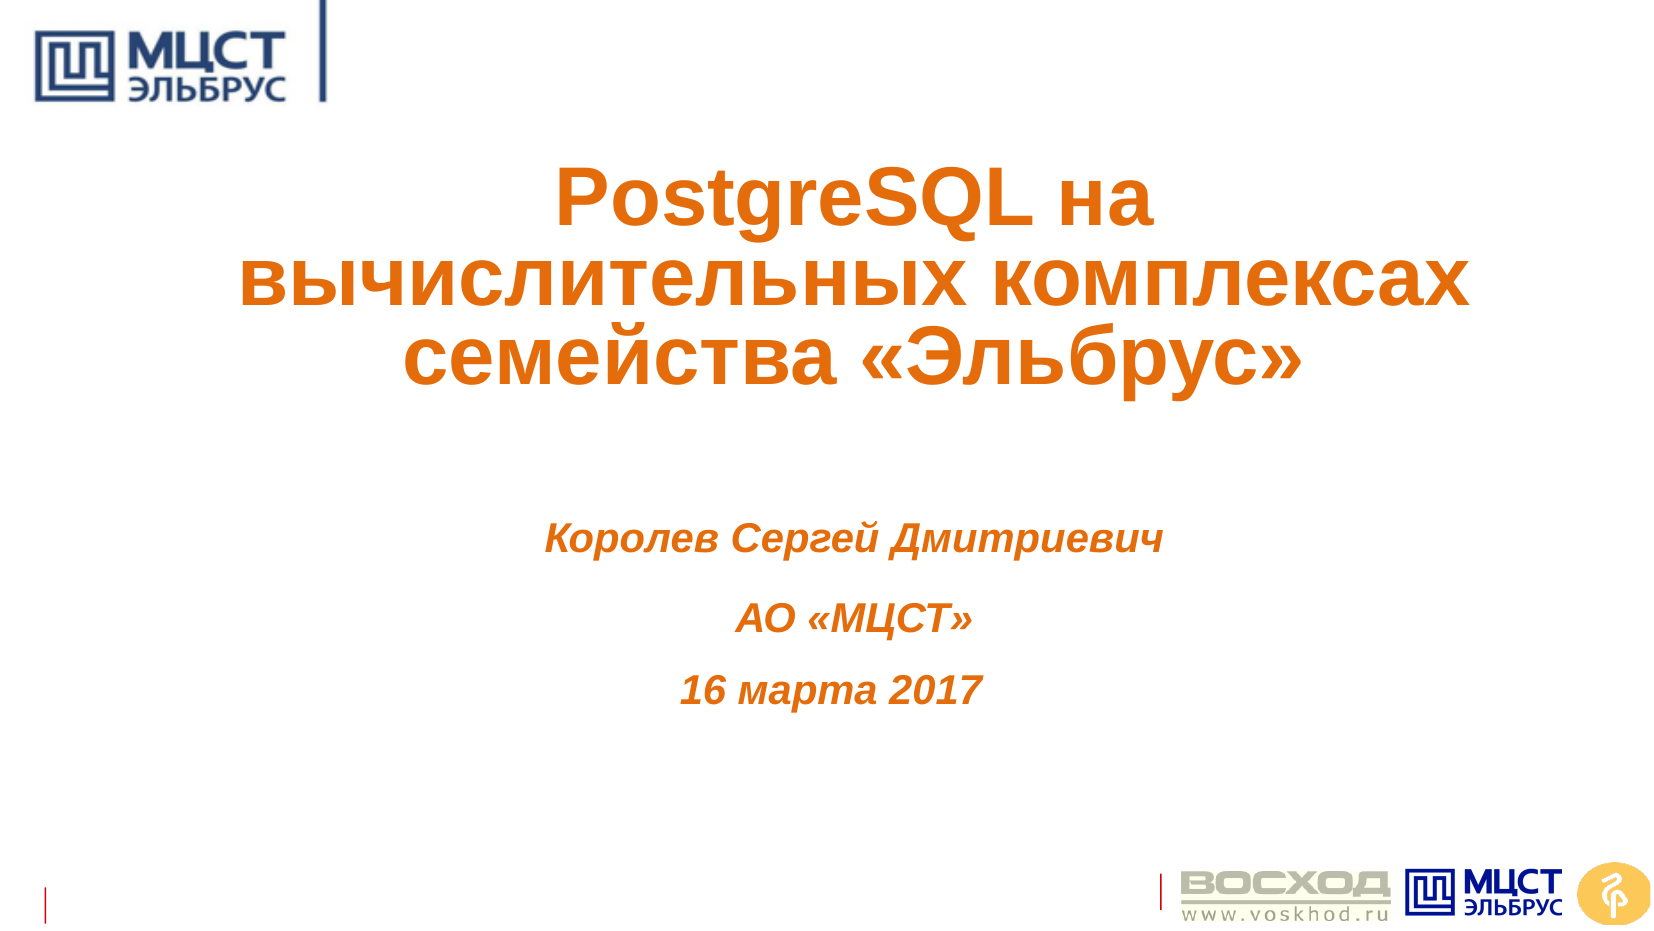

PostgreSQL на вычислительных комплексах семейства «Эльбрус»
Королев Сергей Дмитриевич
АО «МЦСТ»
16 марта 2017